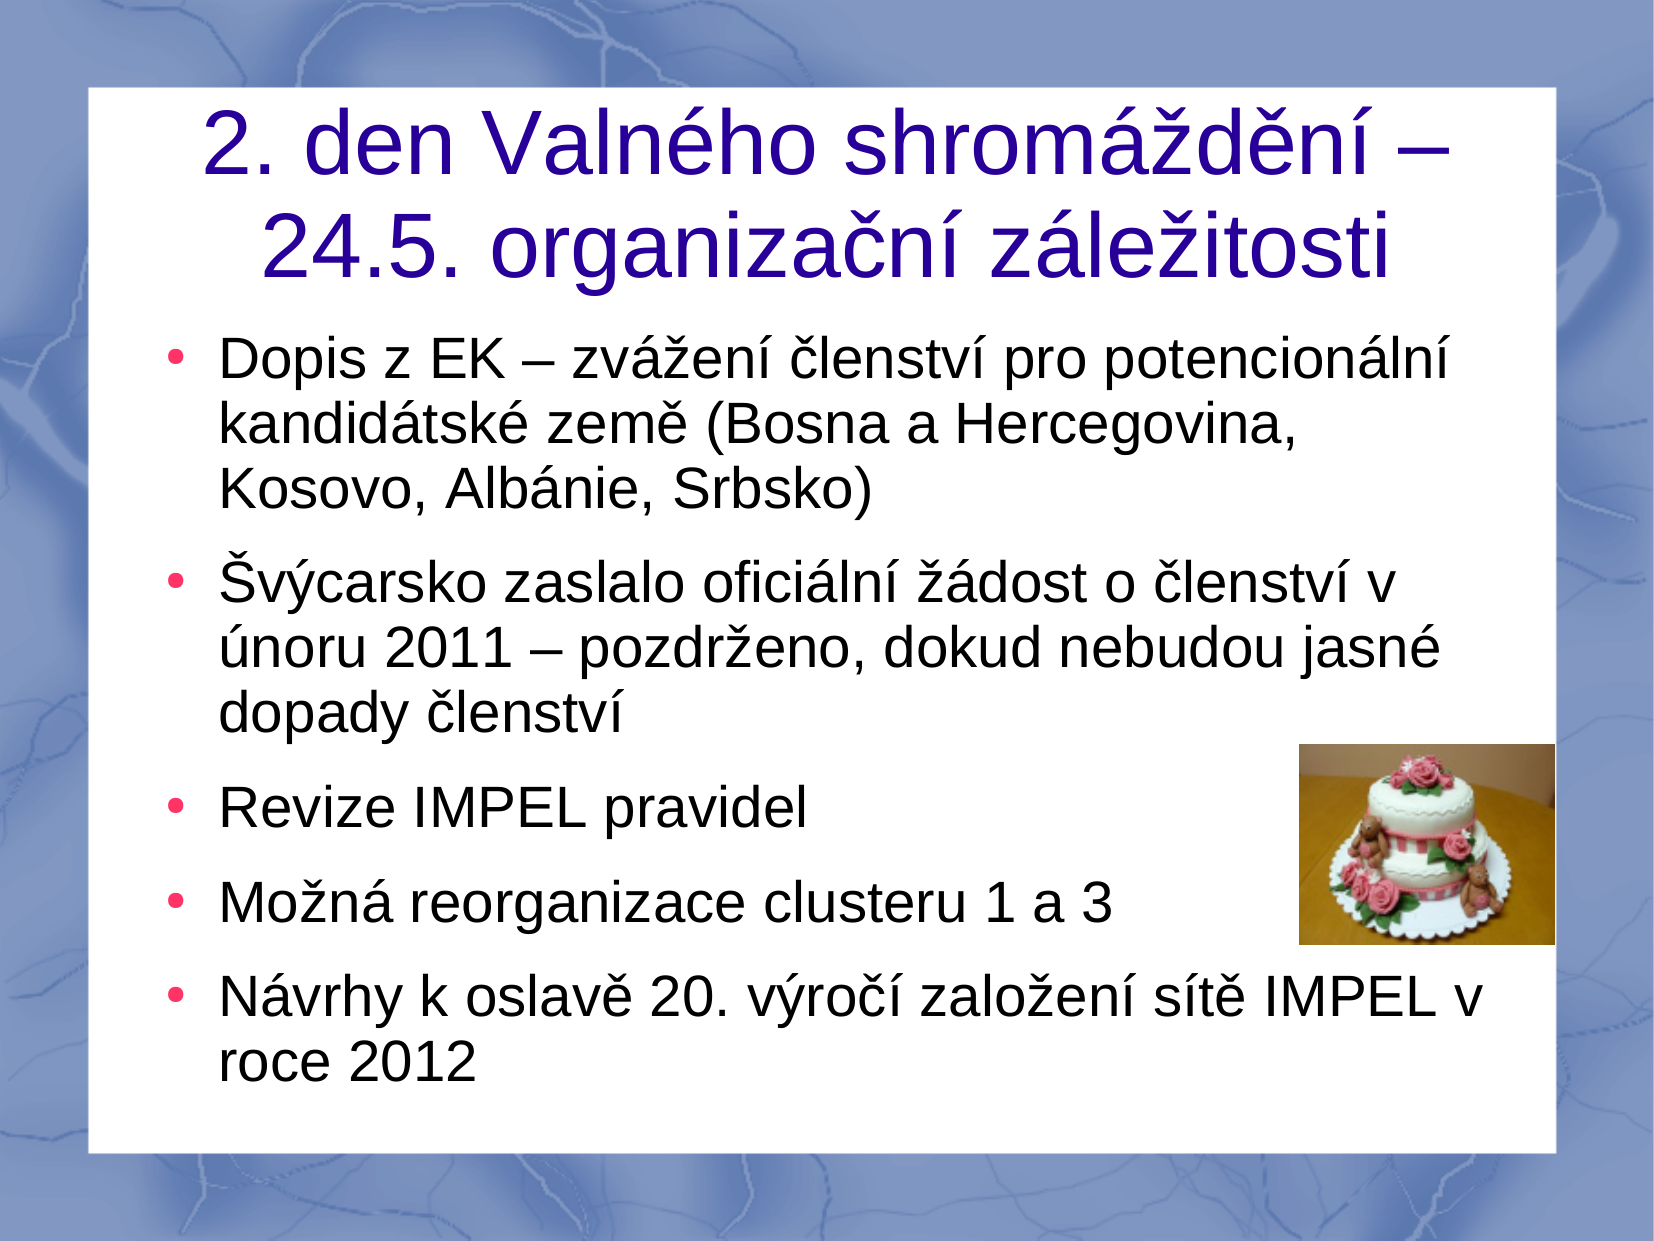

# 2. den Valného shromáždění – 24.5. organizační záležitosti
Dopis z EK – zvážení členství pro potencionální kandidátské země (Bosna a Hercegovina, Kosovo, Albánie, Srbsko)
Švýcarsko zaslalo oficiální žádost o členství v únoru 2011 – pozdrženo, dokud nebudou jasné dopady členství
Revize IMPEL pravidel
Možná reorganizace clusteru 1 a 3
Návrhy k oslavě 20. výročí založení sítě IMPEL v roce 2012